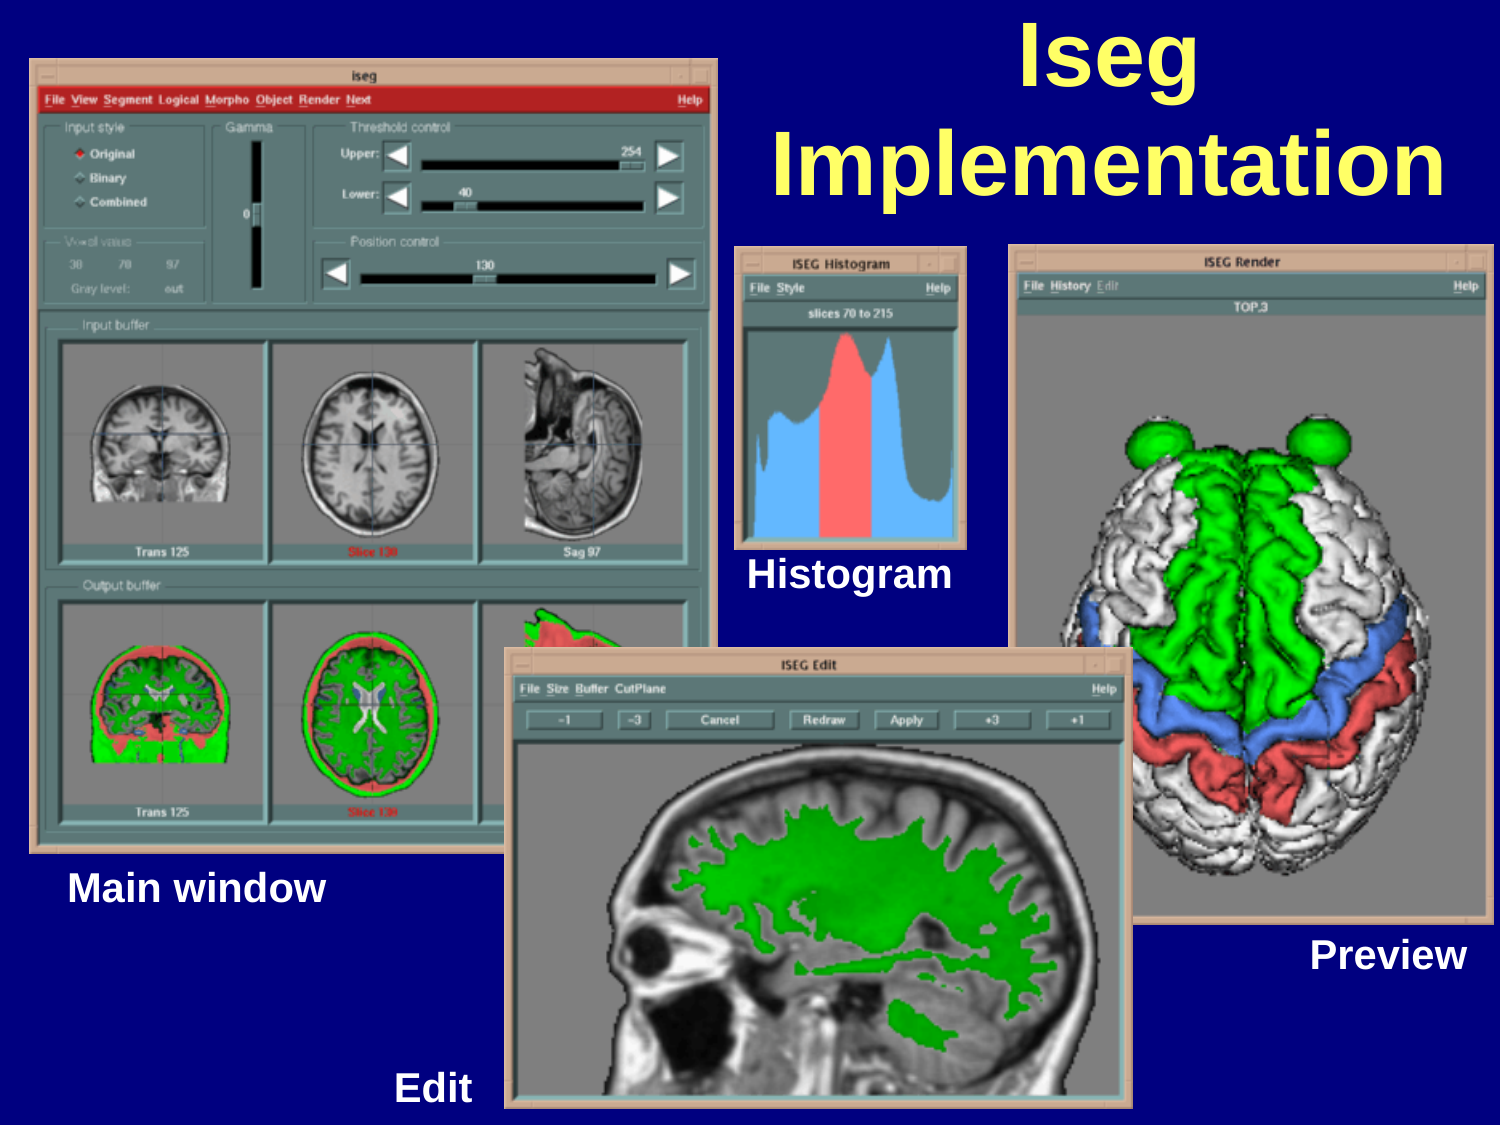

# Iseg Implementation
Histogram
Main window
Preview
Edit